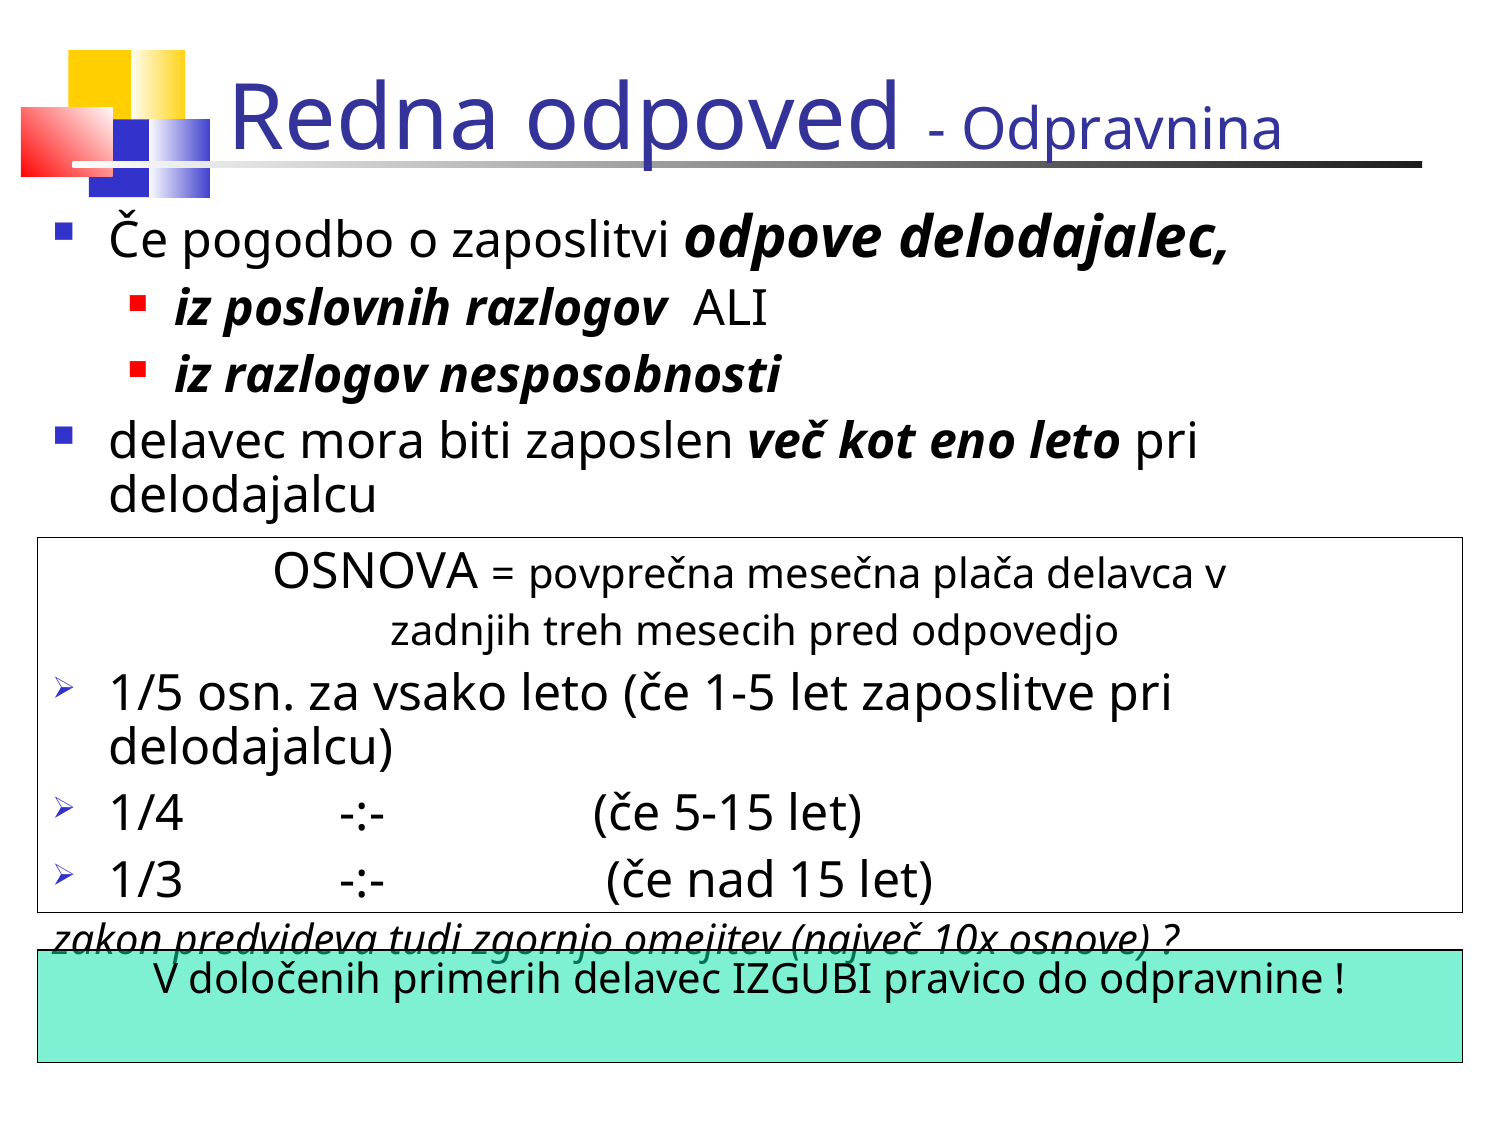

# Redna odpoved - Odpravnina
Če pogodbo o zaposlitvi odpove delodajalec,
iz poslovnih razlogov ALI
iz razlogov nesposobnosti
delavec mora biti zaposlen več kot eno leto pri delodajalcu
OSNOVA = povprečna mesečna plača delavca v
 zadnjih treh mesecih pred odpovedjo
1/5 osn. za vsako leto (če 1-5 let zaposlitve pri delodajalcu)
1/4 -:- (če 5-15 let)
1/3 -:-	 (če nad 15 let)
zakon predvideva tudi zgornjo omejitev (največ 10x osnove) ?
V določenih primerih delavec IZGUBI pravico do odpravnine !